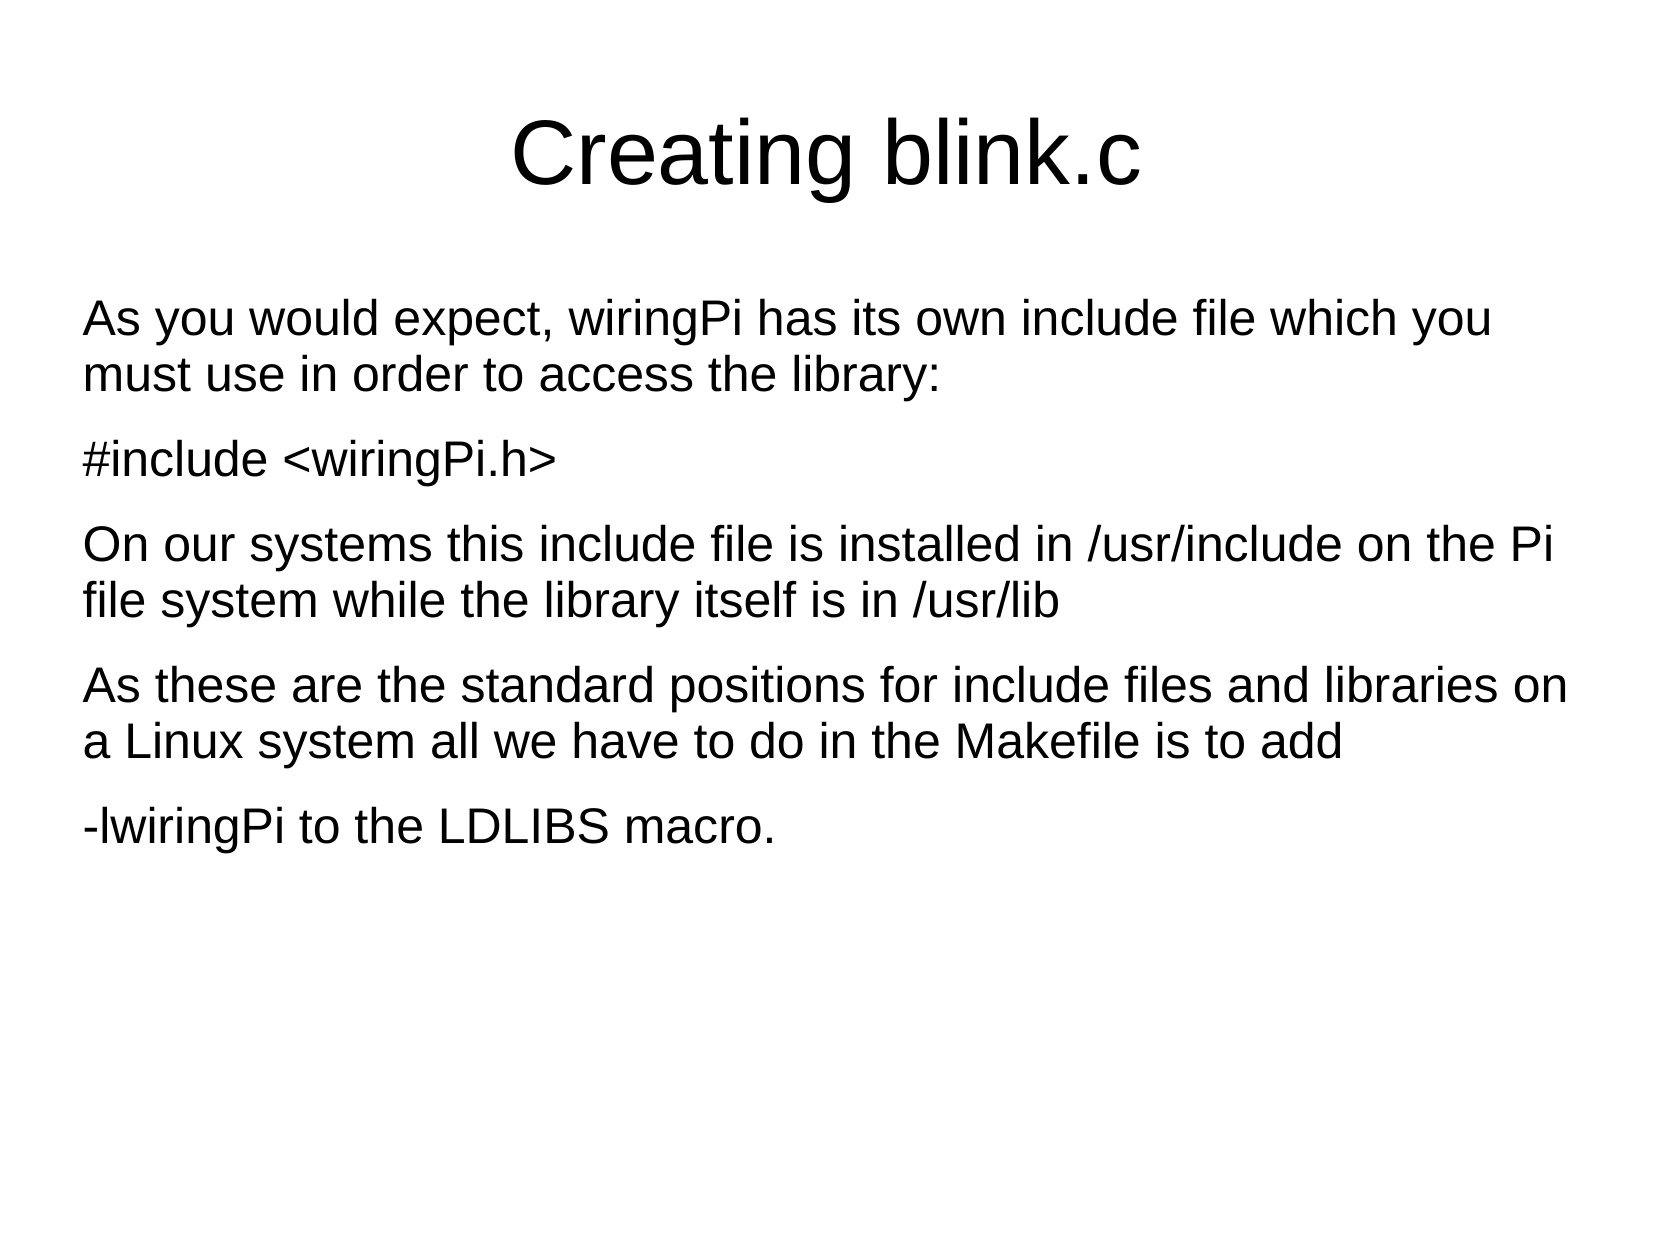

# Creating blink.c
As you would expect, wiringPi has its own include file which you must use in order to access the library:
#include <wiringPi.h>
On our systems this include file is installed in /usr/include on the Pi file system while the library itself is in /usr/lib
As these are the standard positions for include files and libraries on a Linux system all we have to do in the Makefile is to add
-lwiringPi to the LDLIBS macro.